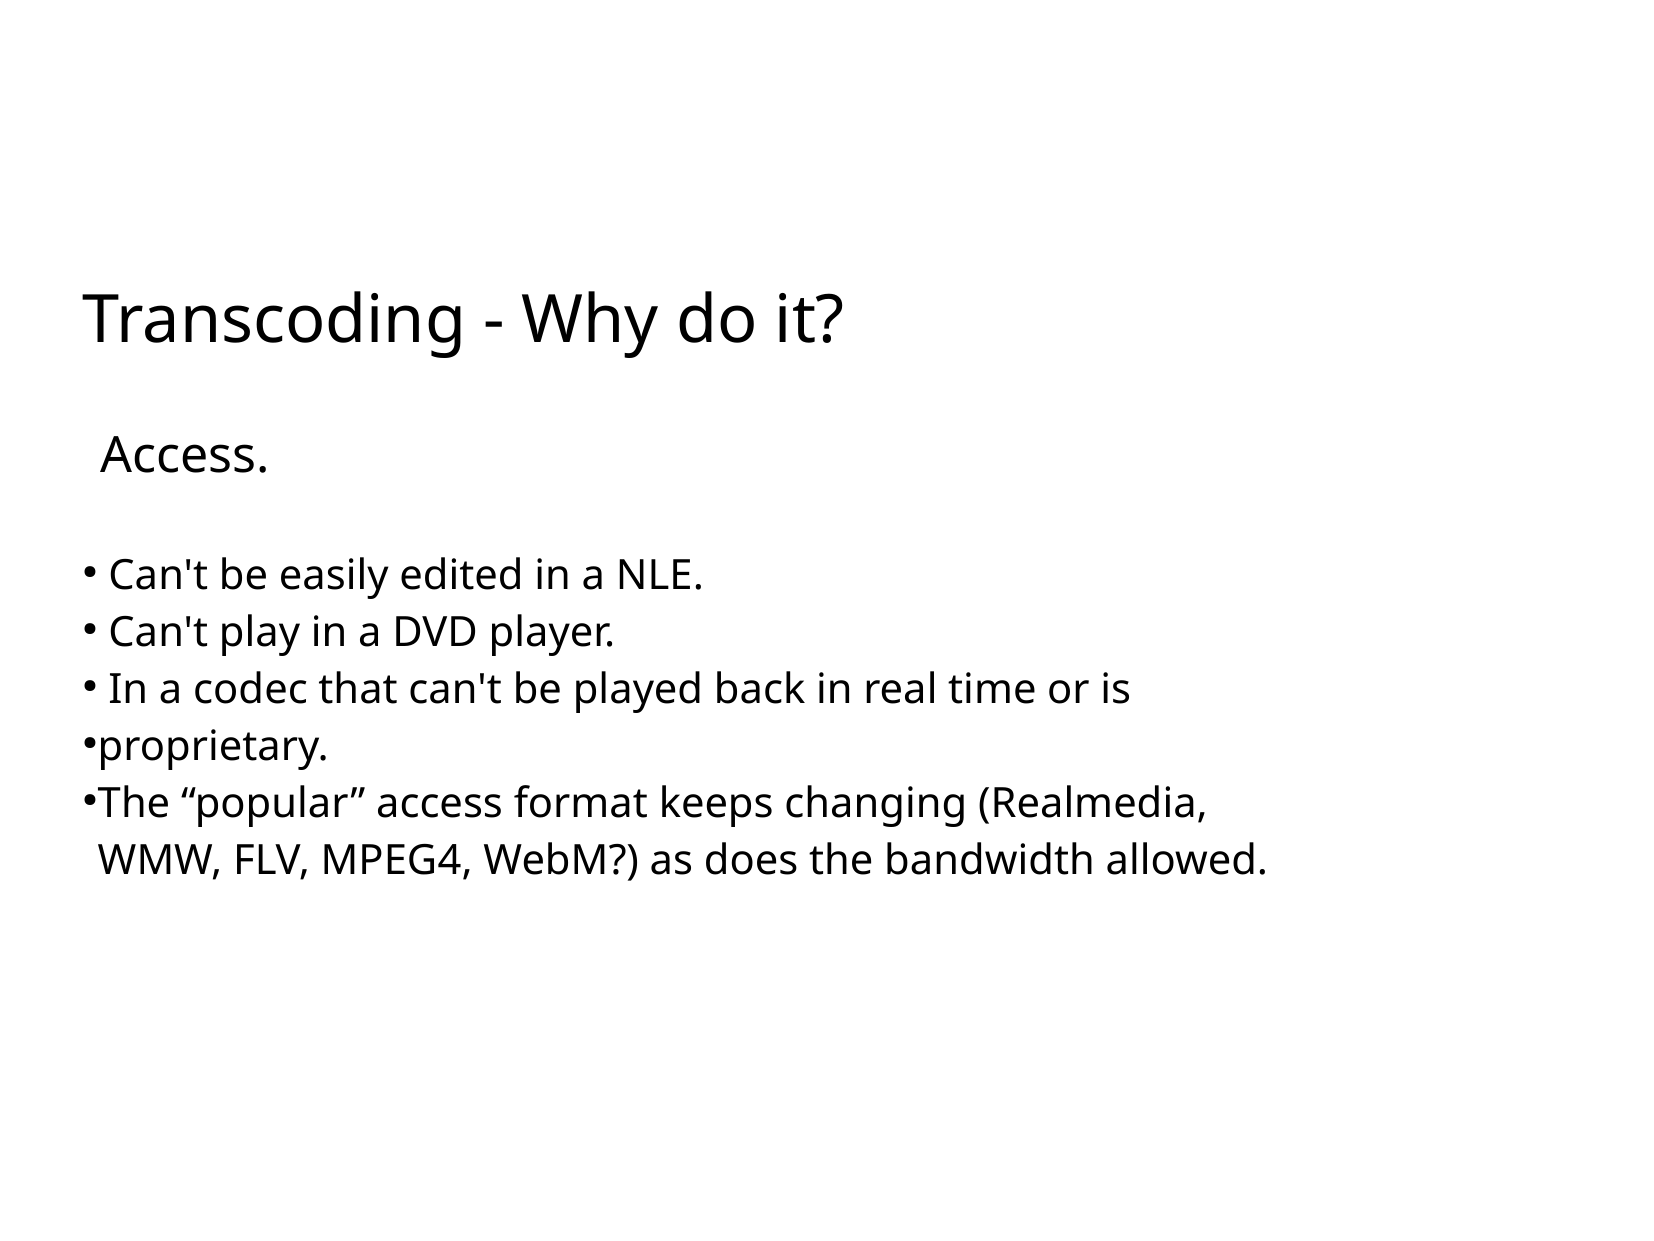

# Transcoding - Why do it?
Access.
 Can't be easily edited in a NLE.
 Can't play in a DVD player.
 In a codec that can't be played back in real time or is
proprietary.
The “popular” access format keeps changing (Realmedia,
WMW, FLV, MPEG4, WebM?) as does the bandwidth allowed.